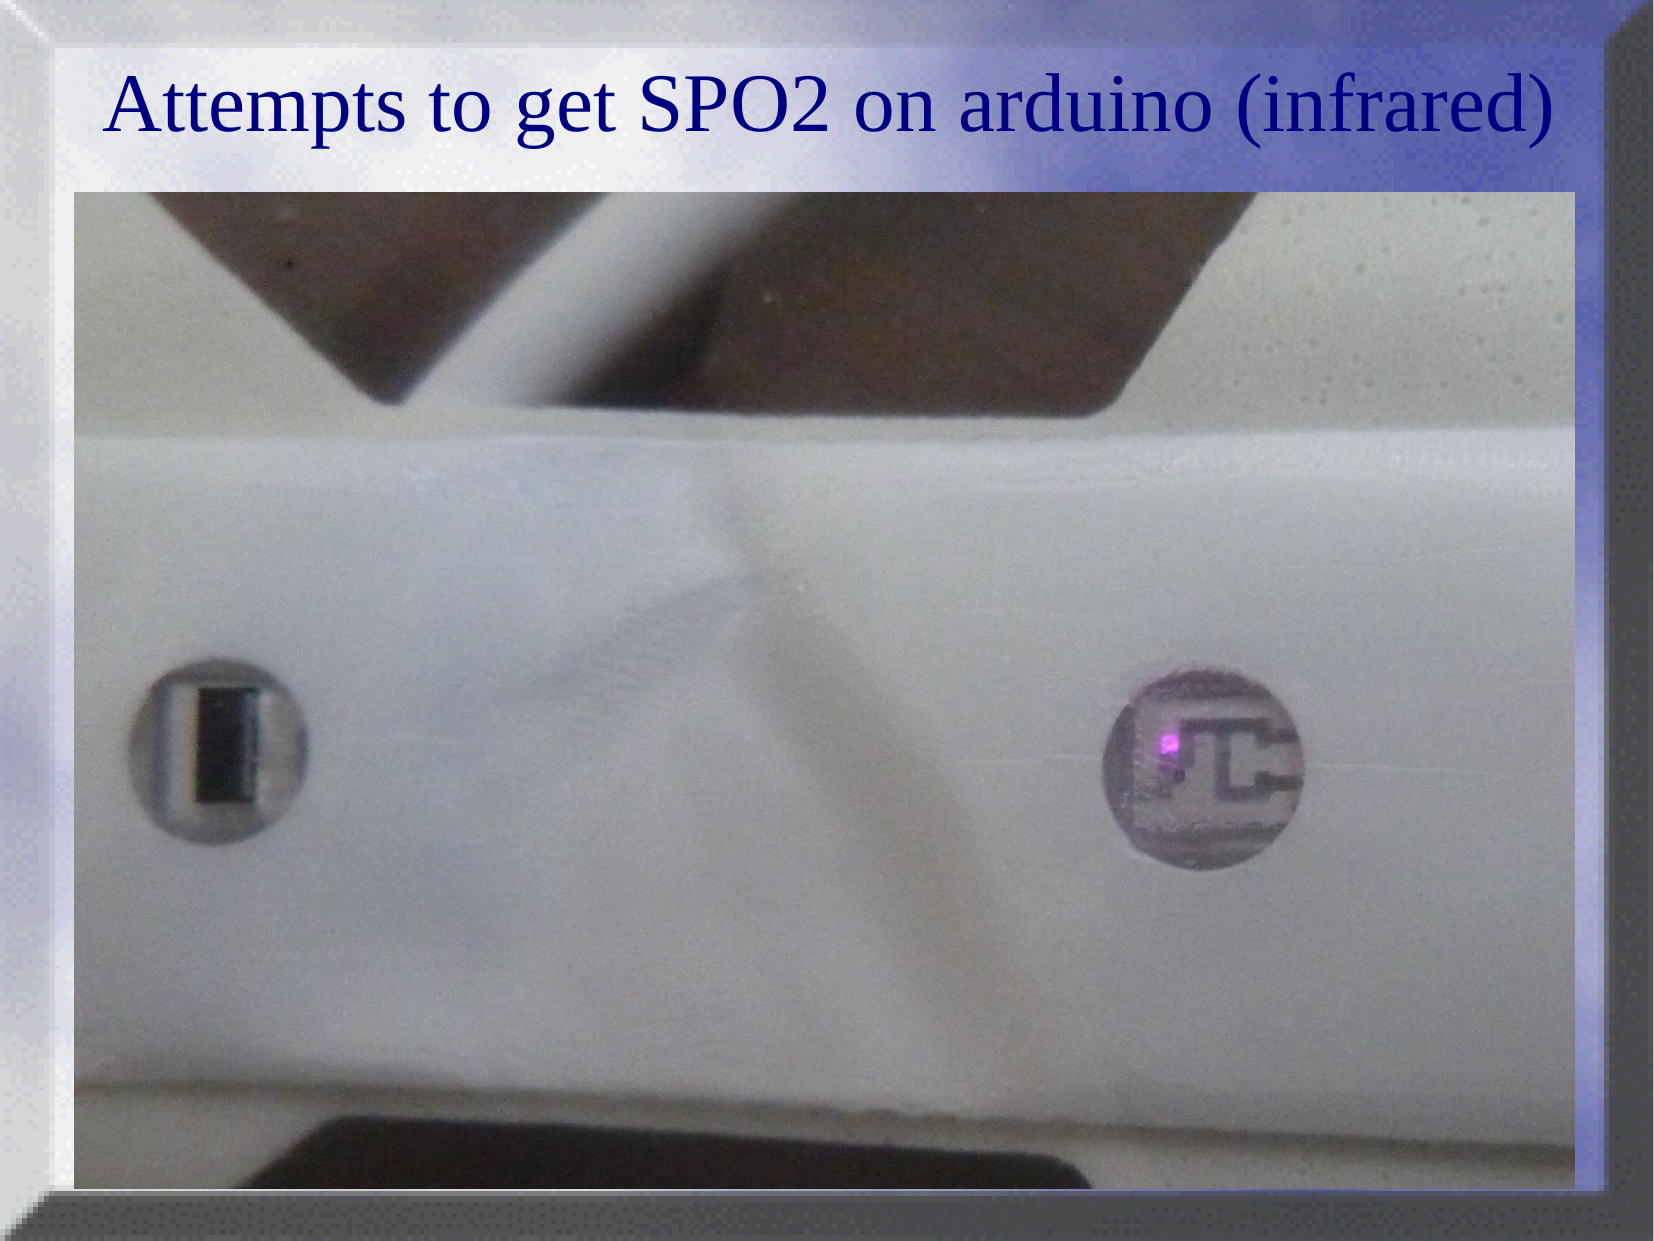

# Attempts to get SPO2 on arduino (infrared)